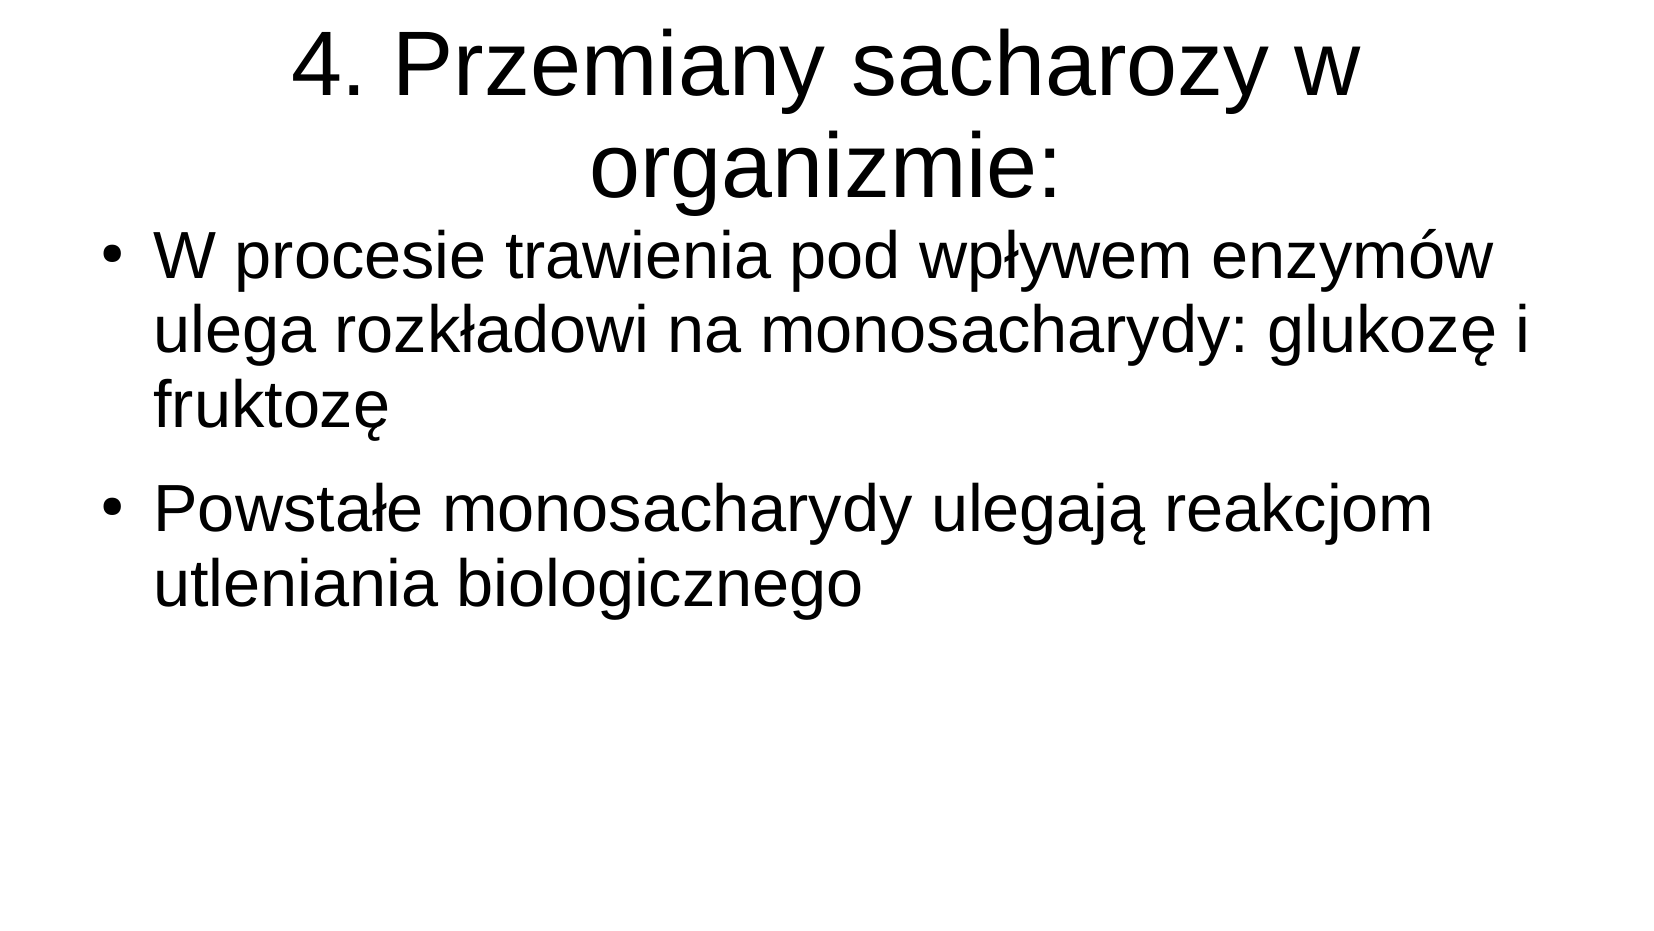

# 4. Przemiany sacharozy w organizmie:
W procesie trawienia pod wpływem enzymów ulega rozkładowi na monosacharydy: glukozę i fruktozę
Powstałe monosacharydy ulegają reakcjom utleniania biologicznego